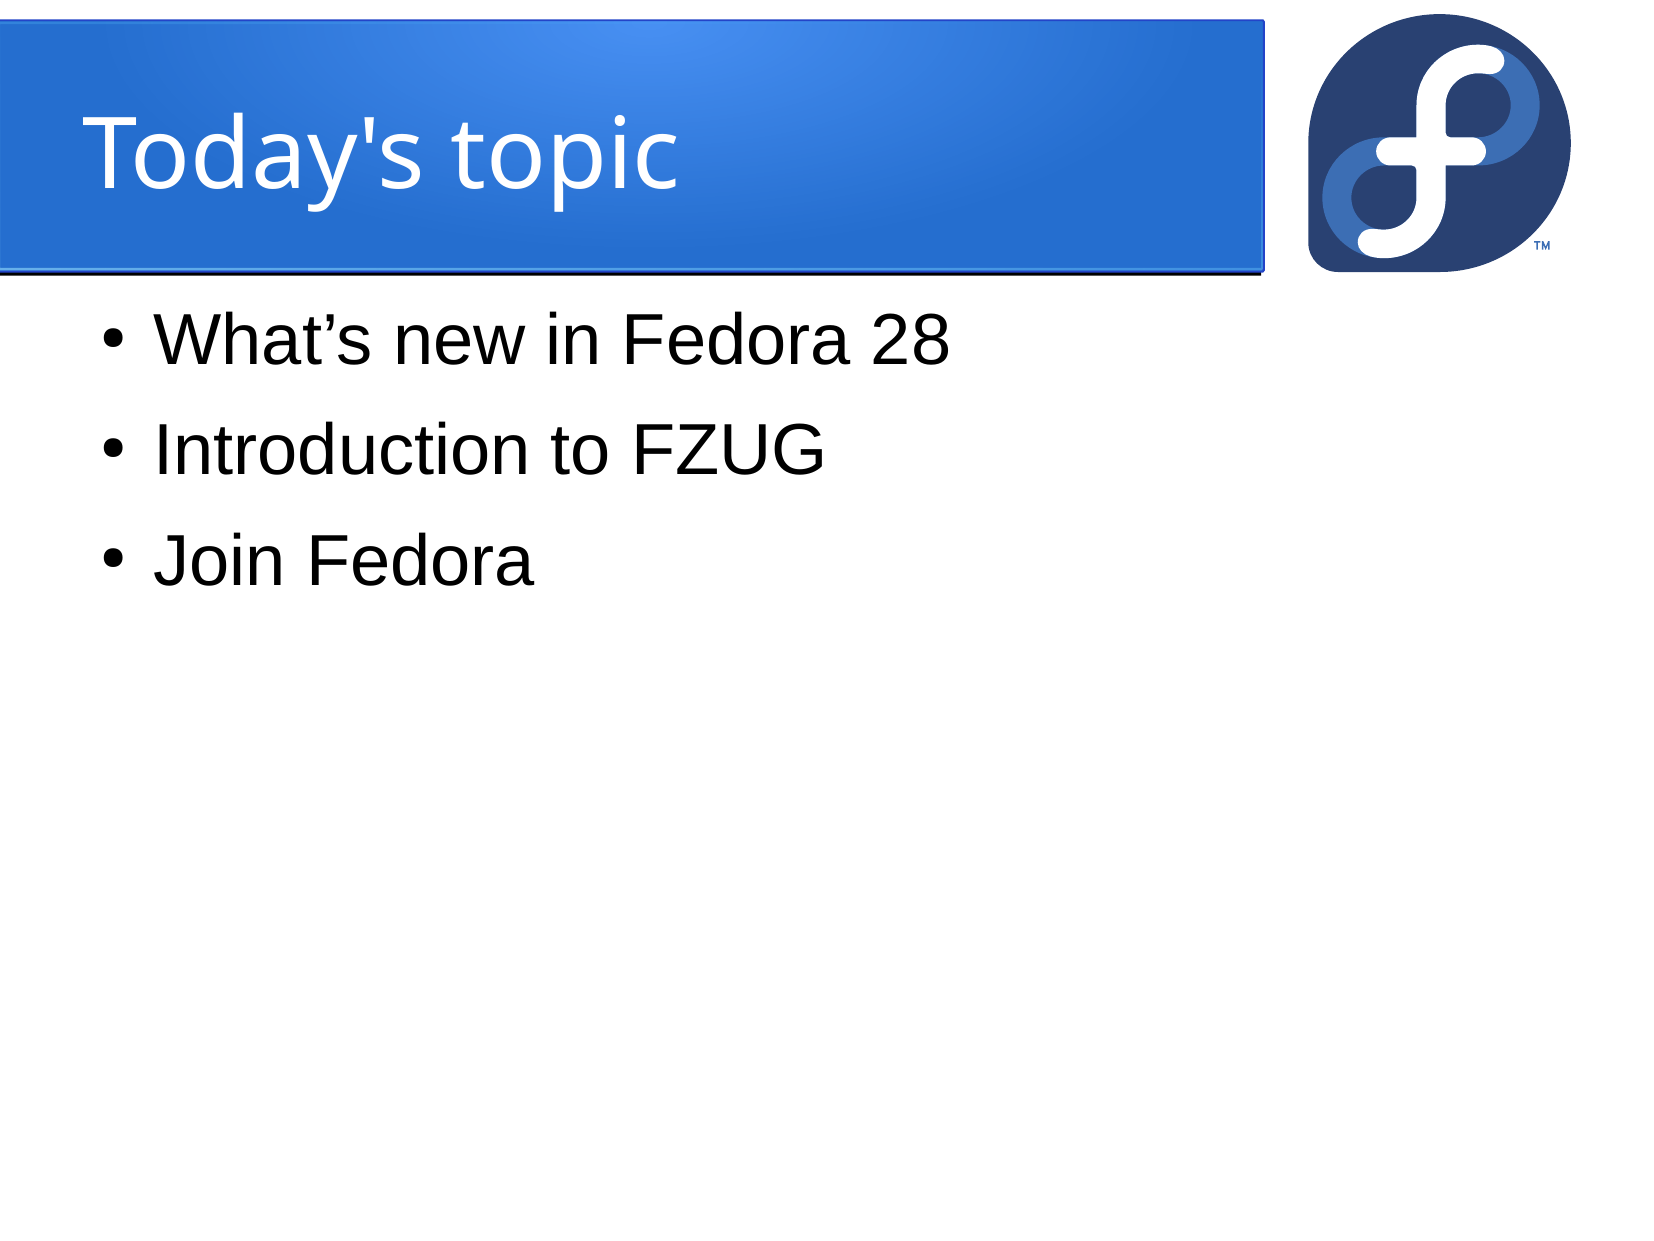

# Today's topic
What’s new in Fedora 28
Introduction to FZUG
Join Fedora